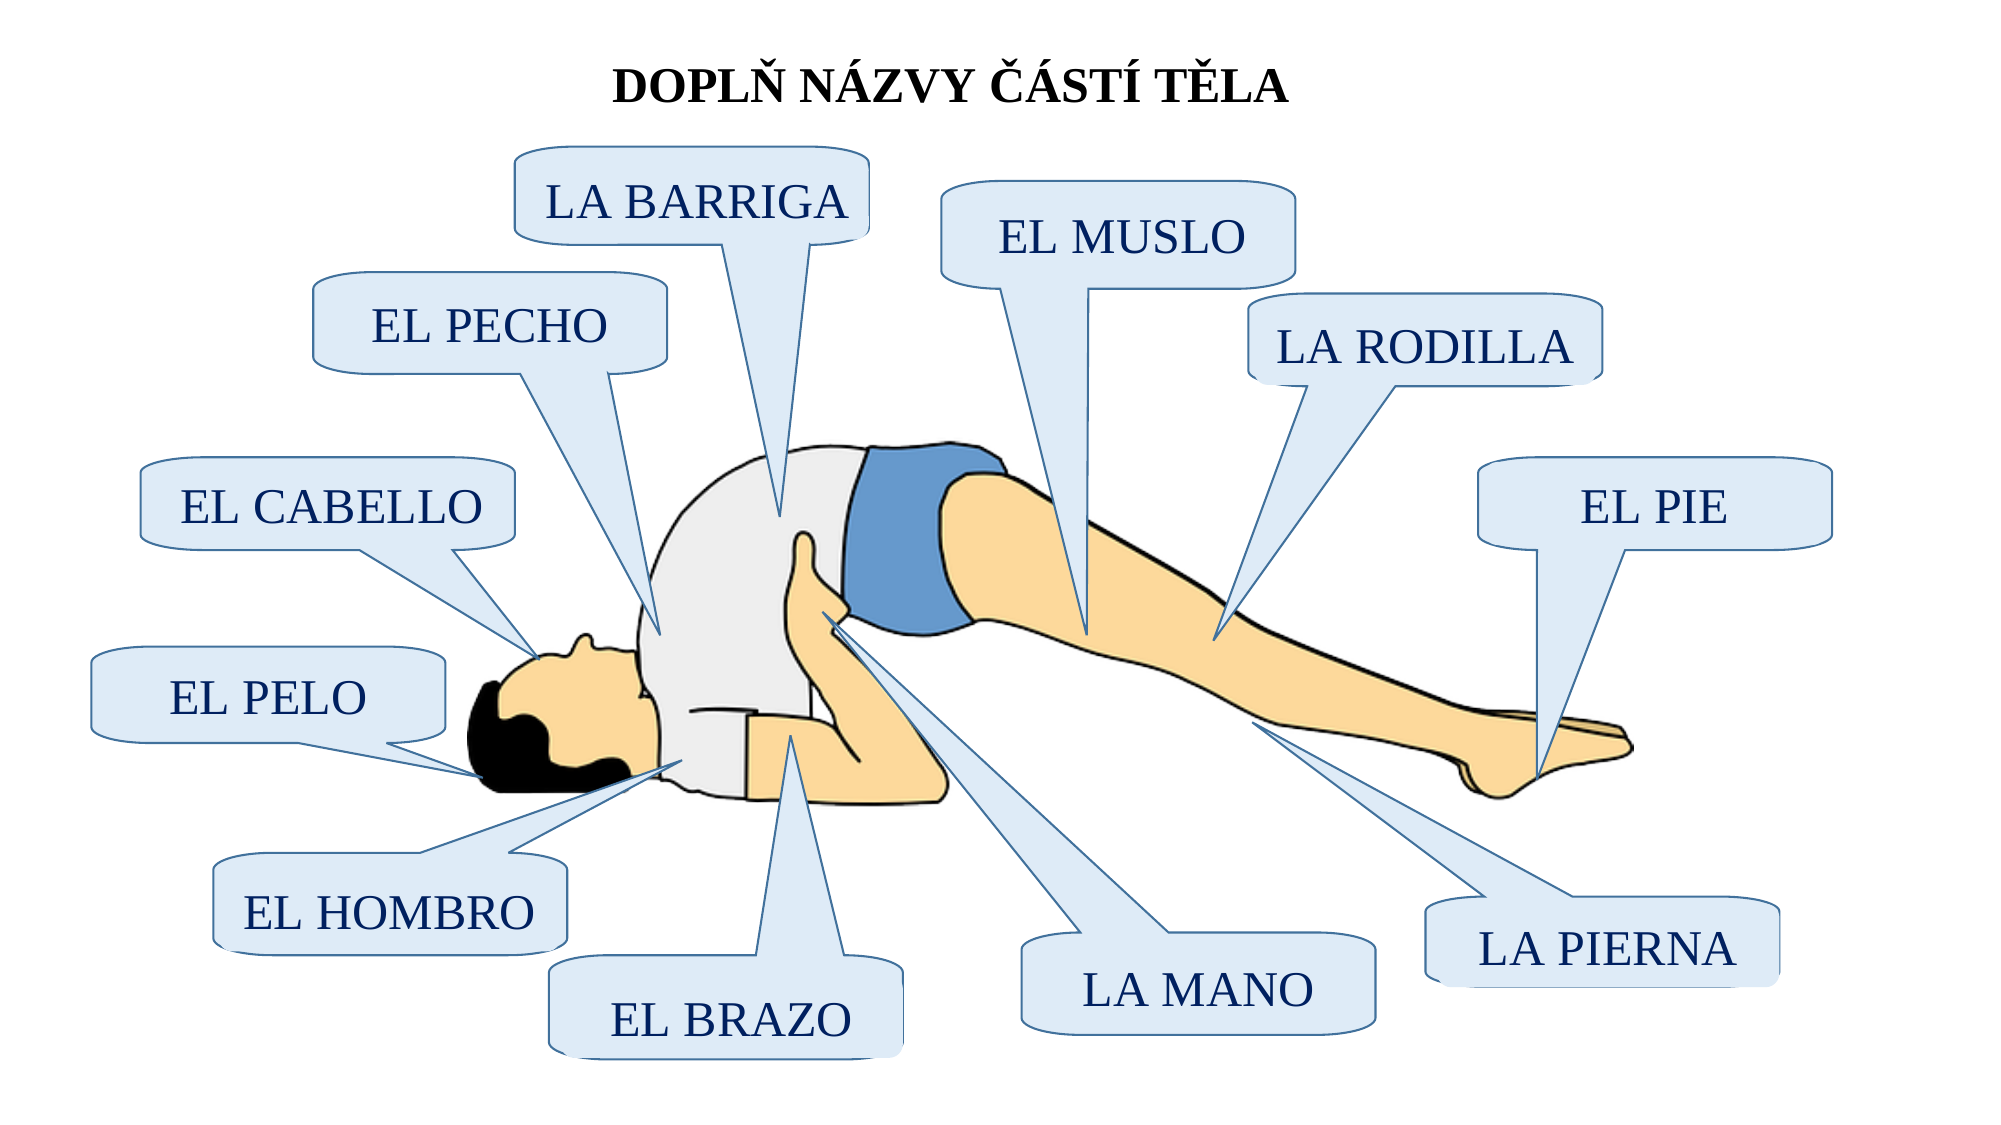

DOPLŇ NÁZVY ČÁSTÍ TĚLA
4.
LA BARRIGA
5.
EL MUSLO
3.
EL PECHO
6.
LA RODILLA
2.
7.
EL CABELLO
EL PIE
1.
EL PELO
11.
EL HOMBRO
8.
LA PIERNA
9.
LA MANO
10.
EL BRAZO